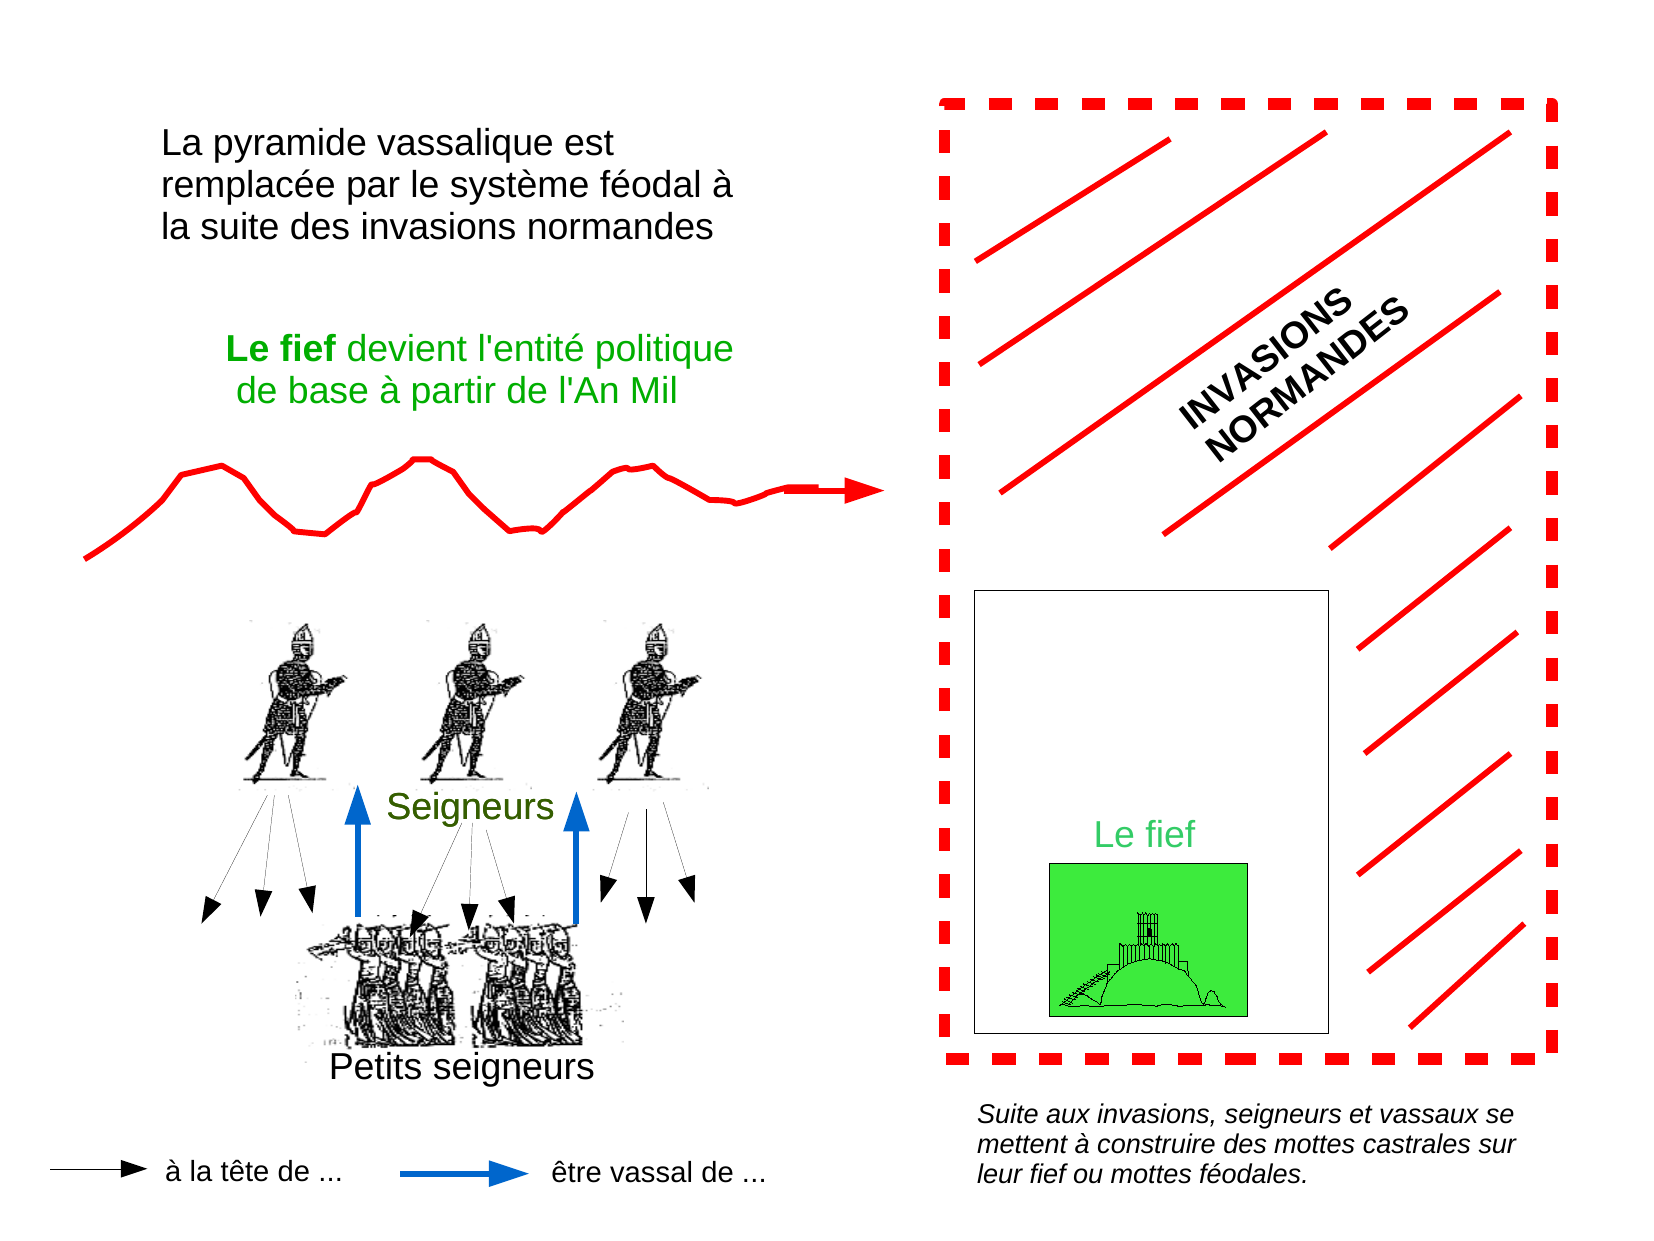

La pyramide vassalique est remplacée par le système féodal à la suite des invasions normandes
INVASIONS NORMANDES
Le fief devient l'entité politique
 de base à partir de l'An Mil
Seigneurs
Seigneurs
Le fief
Petits seigneurs
Suite aux invasions, seigneurs et vassaux se mettent à construire des mottes castrales sur leur fief ou mottes féodales.
à la tête de ...
être vassal de ...